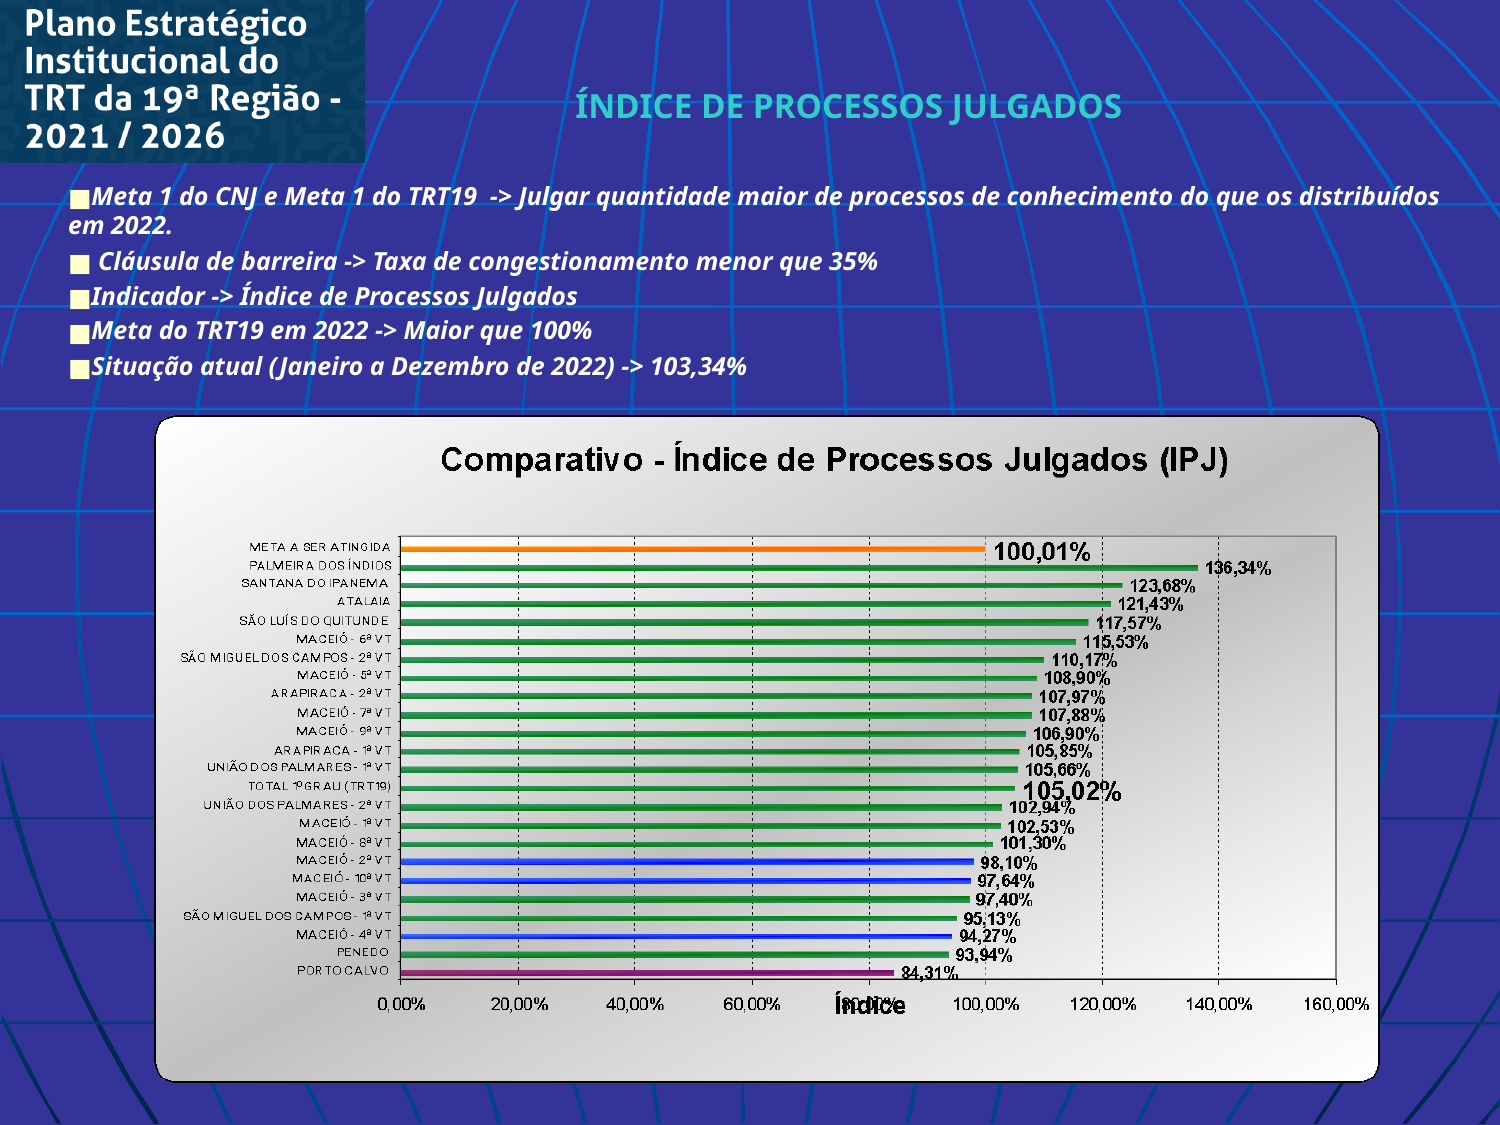

ÍNDICE DE PROCESSOS JULGADOS
Meta 1 do CNJ e Meta 1 do TRT19 -> Julgar quantidade maior de processos de conhecimento do que os distribuídos em 2022.
 Cláusula de barreira -> Taxa de congestionamento menor que 35%
Indicador -> Índice de Processos Julgados
Meta do TRT19 em 2022 -> Maior que 100%
Situação atual (Janeiro a Dezembro de 2022) -> 103,34%